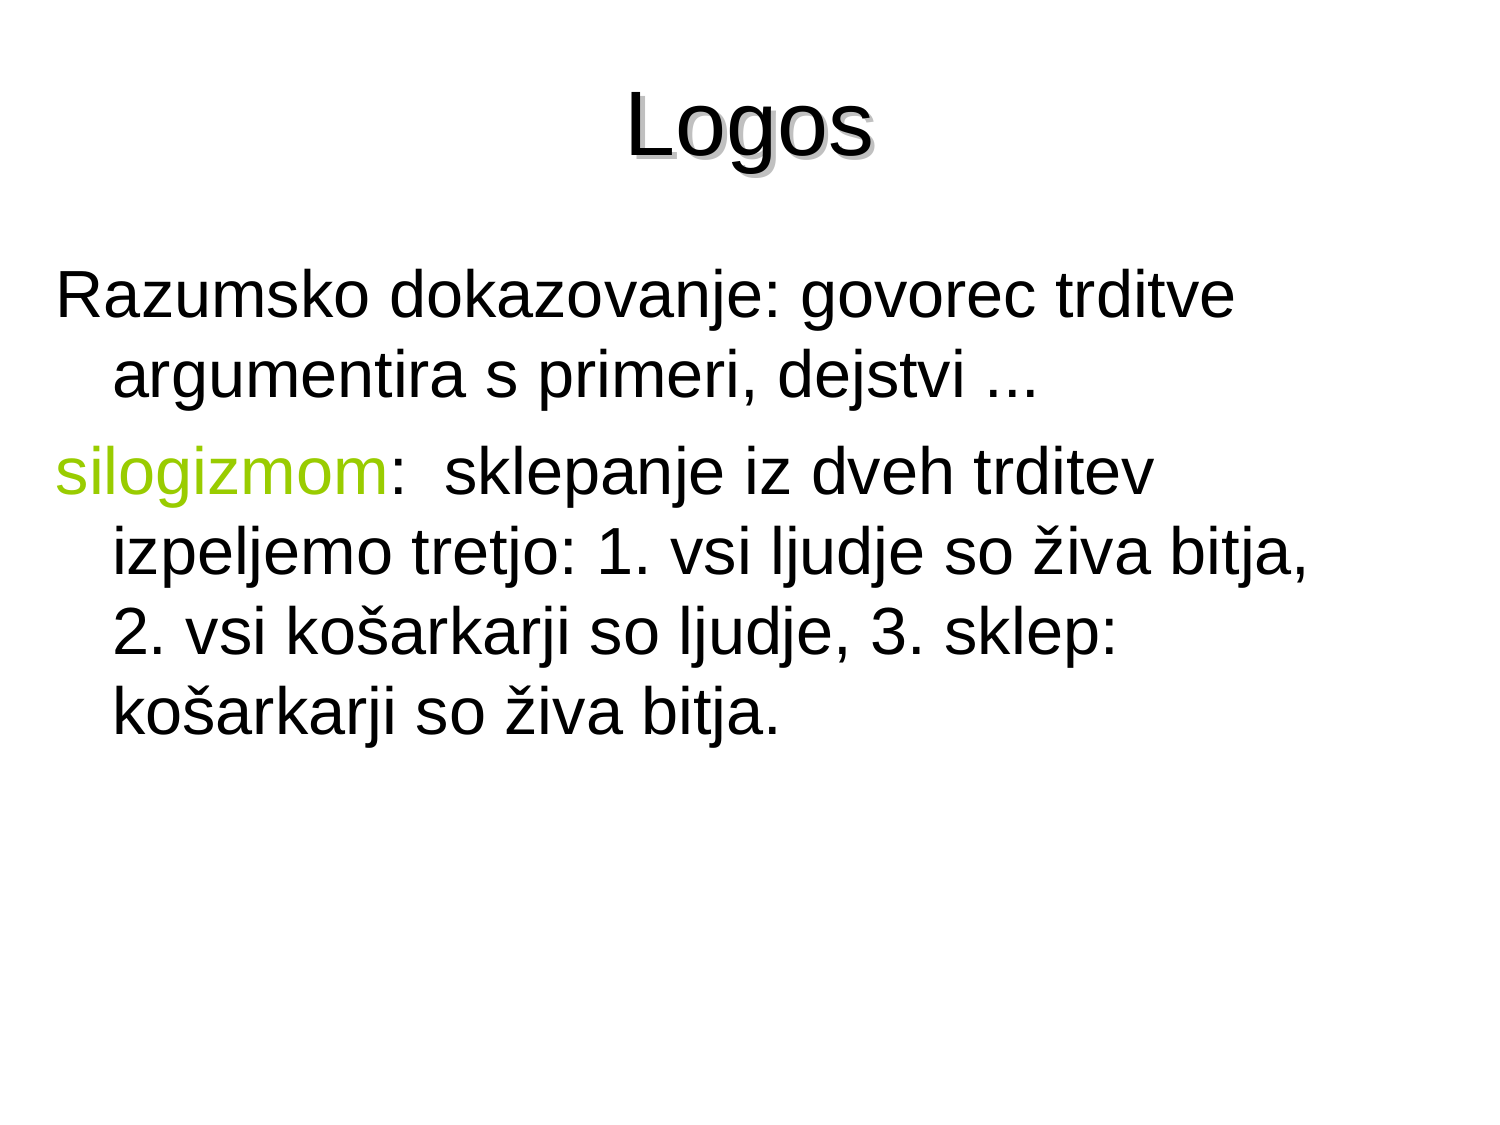

# Logos
Razumsko dokazovanje: govorec trditve argumentira s primeri, dejstvi ...
silogizmom: sklepanje iz dveh trditev izpeljemo tretjo: 1. vsi ljudje so živa bitja, 2. vsi košarkarji so ljudje, 3. sklep: košarkarji so živa bitja.